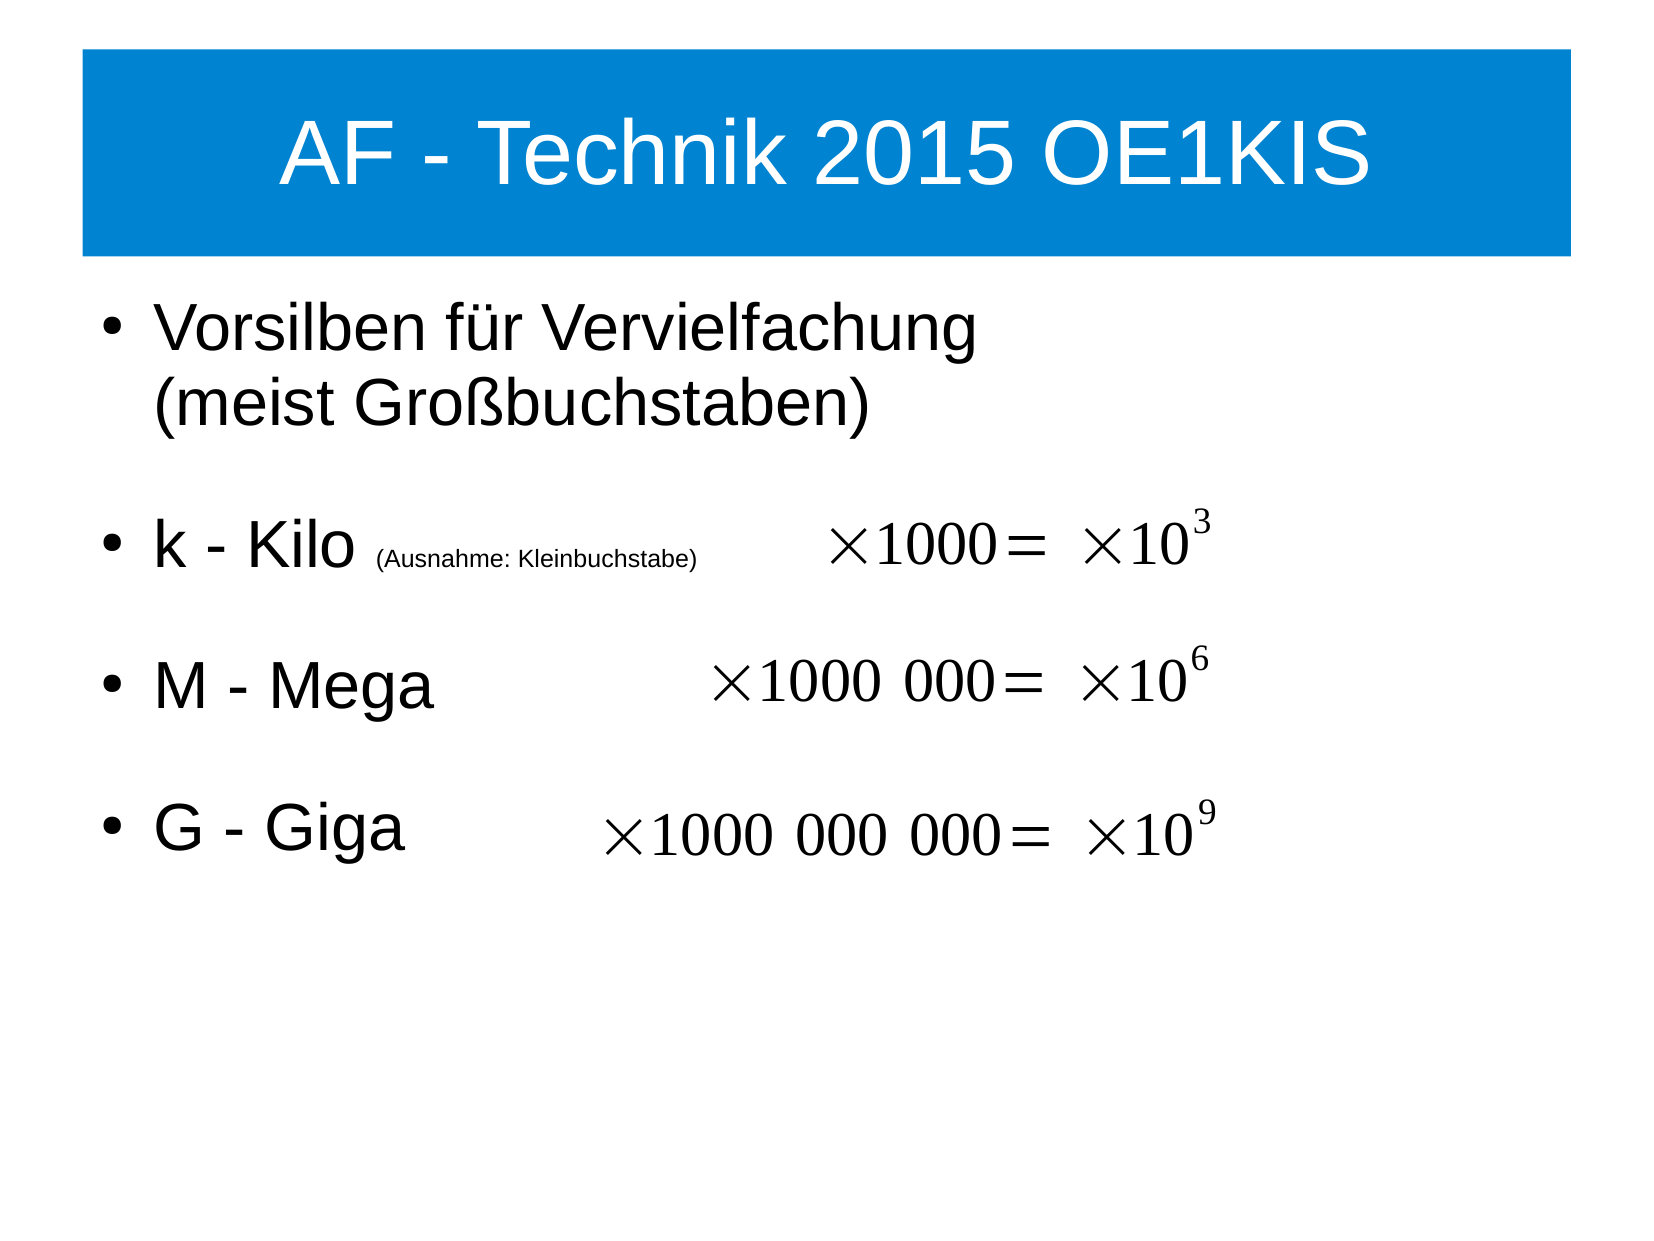

#
AF - Technik 2015 OE1KIS
Vorsilben für Vervielfachung
(meist Großbuchstaben)
k - Kilo (Ausnahme: Kleinbuchstabe)
M - Mega
G - Giga